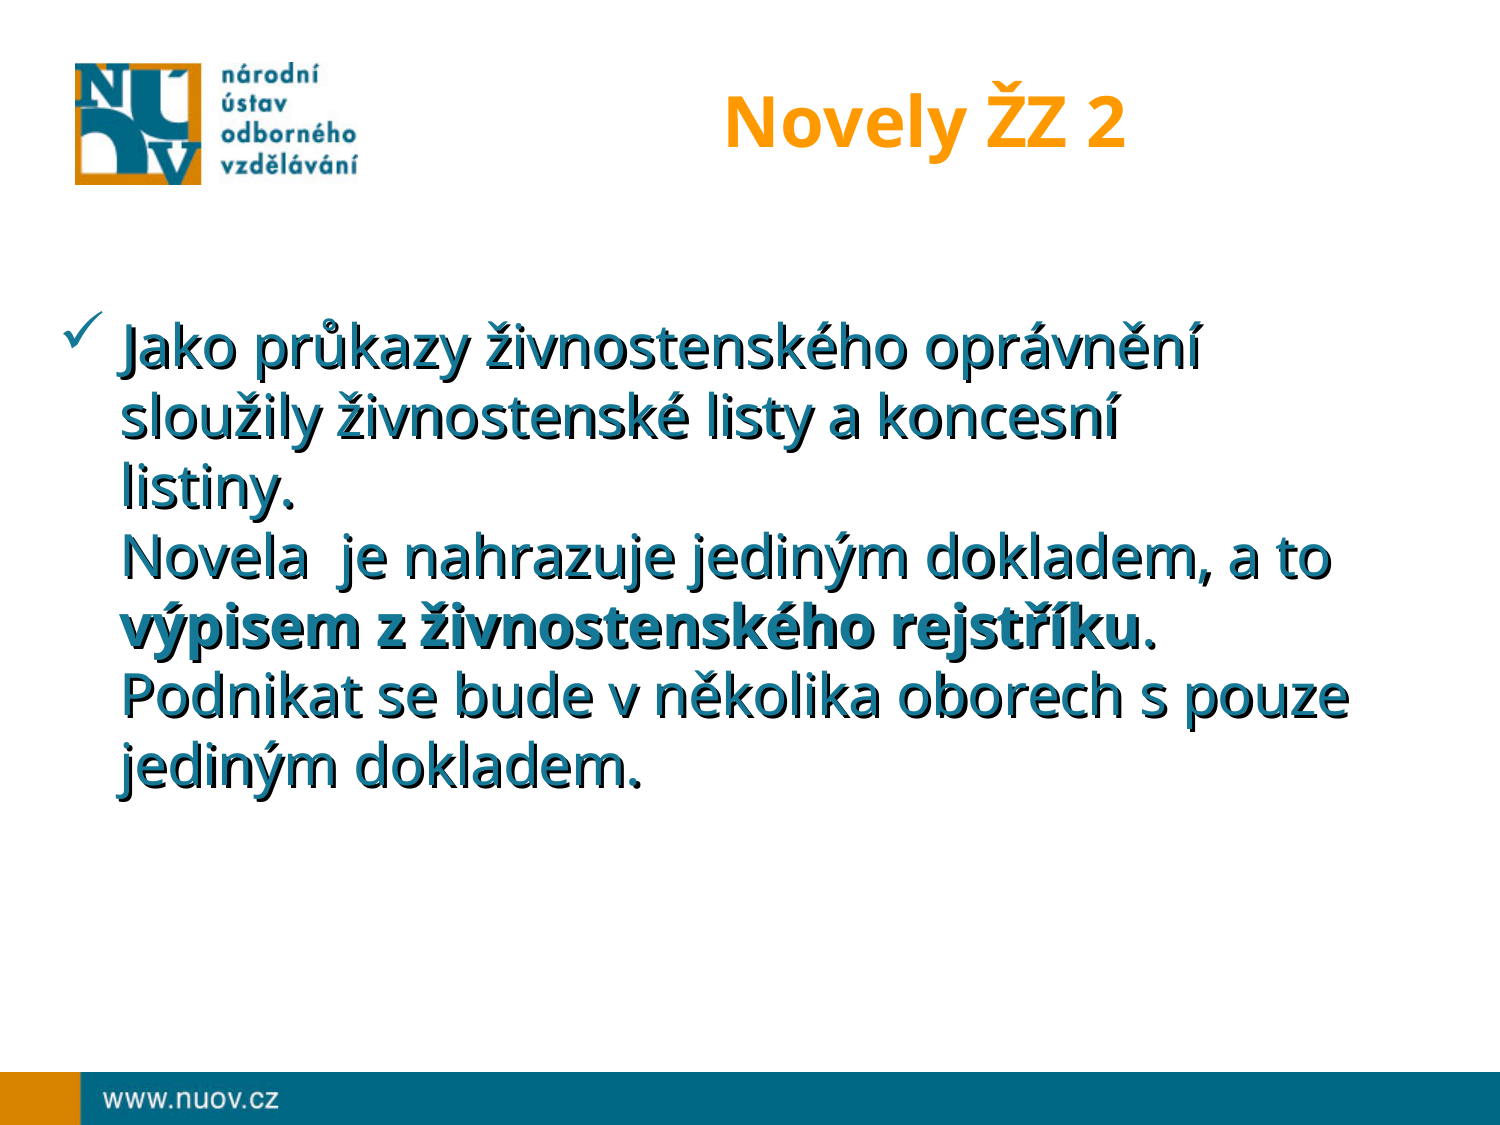

# Novely ŽZ 2
 Jako průkazy živnostenského oprávnění
 sloužily živnostenské listy a koncesní
 listiny.
 Novela je nahrazuje jediným dokladem, a to
 výpisem z živnostenského rejstříku.
 Podnikat se bude v několika oborech s pouze
 jediným dokladem.